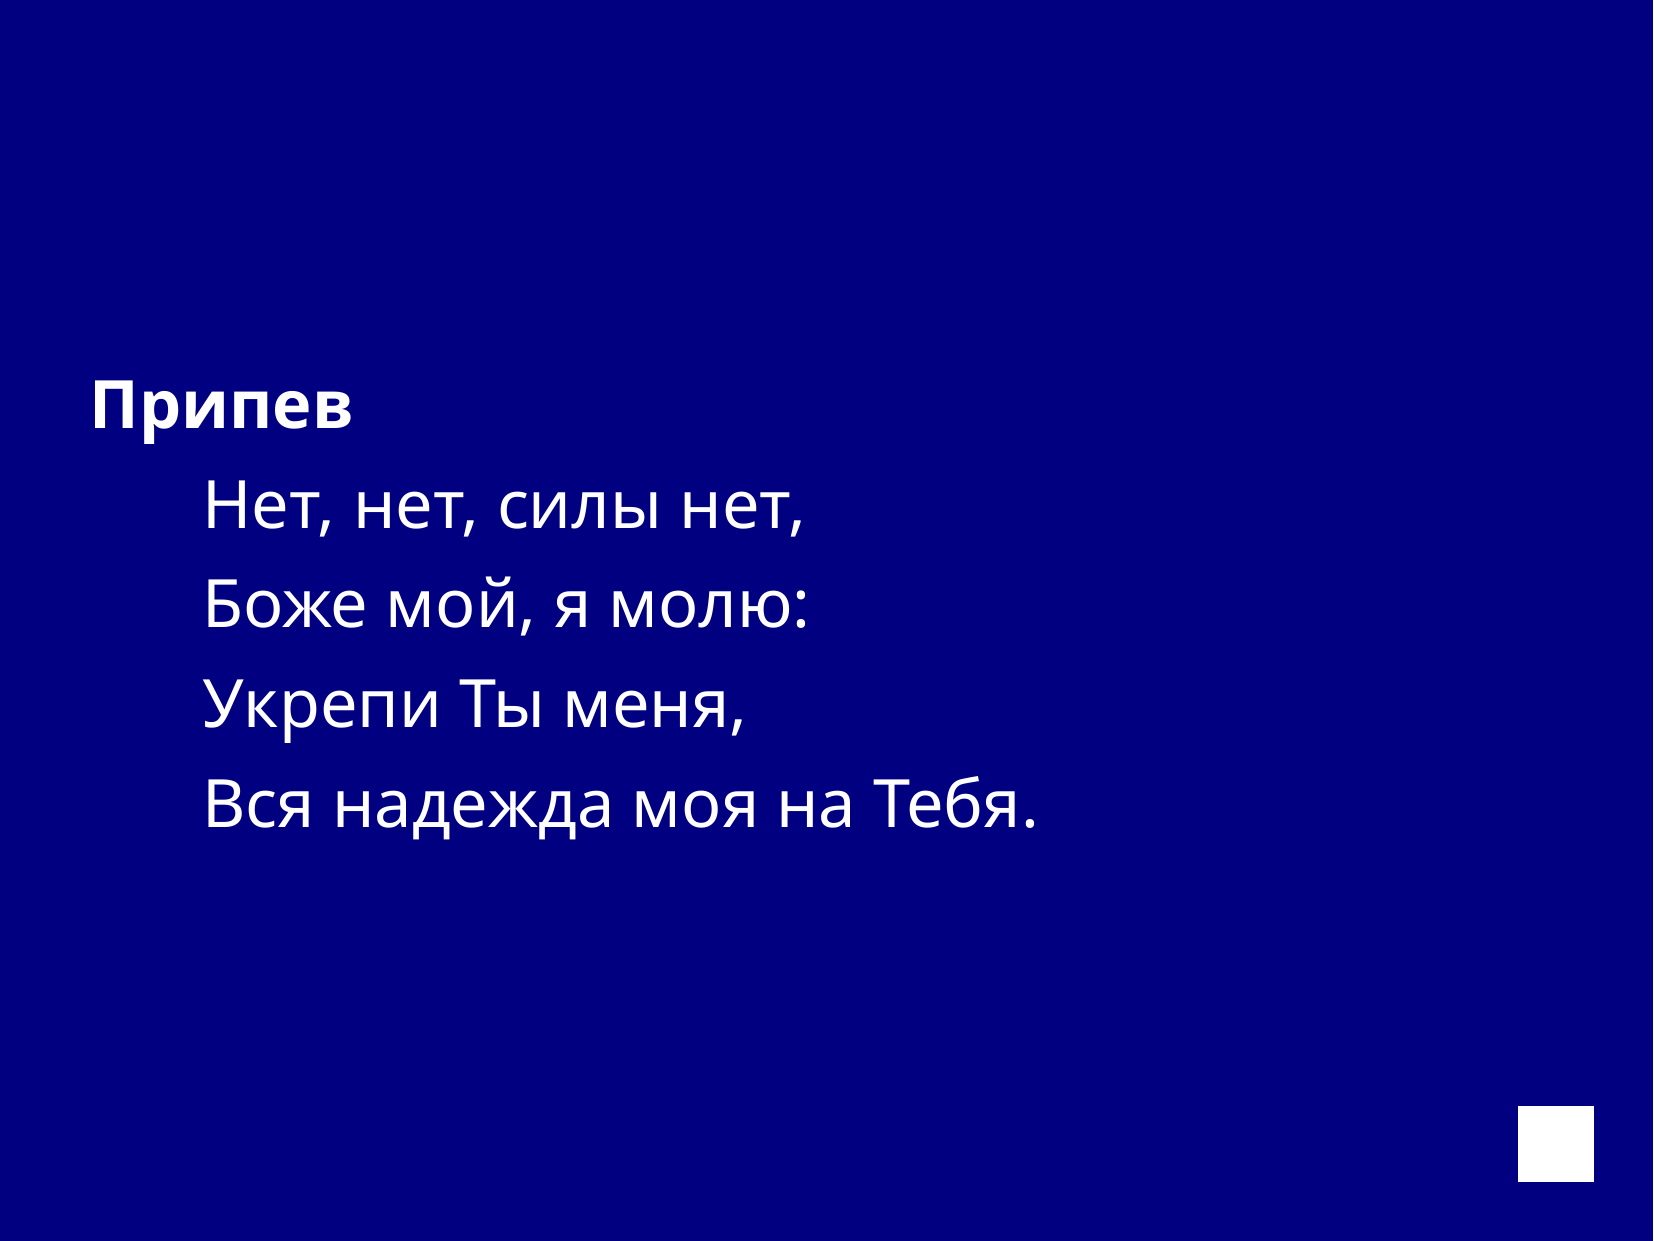

Припев
	Нет, нет, силы нет,
	Боже мой, я молю:
	Укрепи Ты меня,
	Вся надежда моя на Тебя.